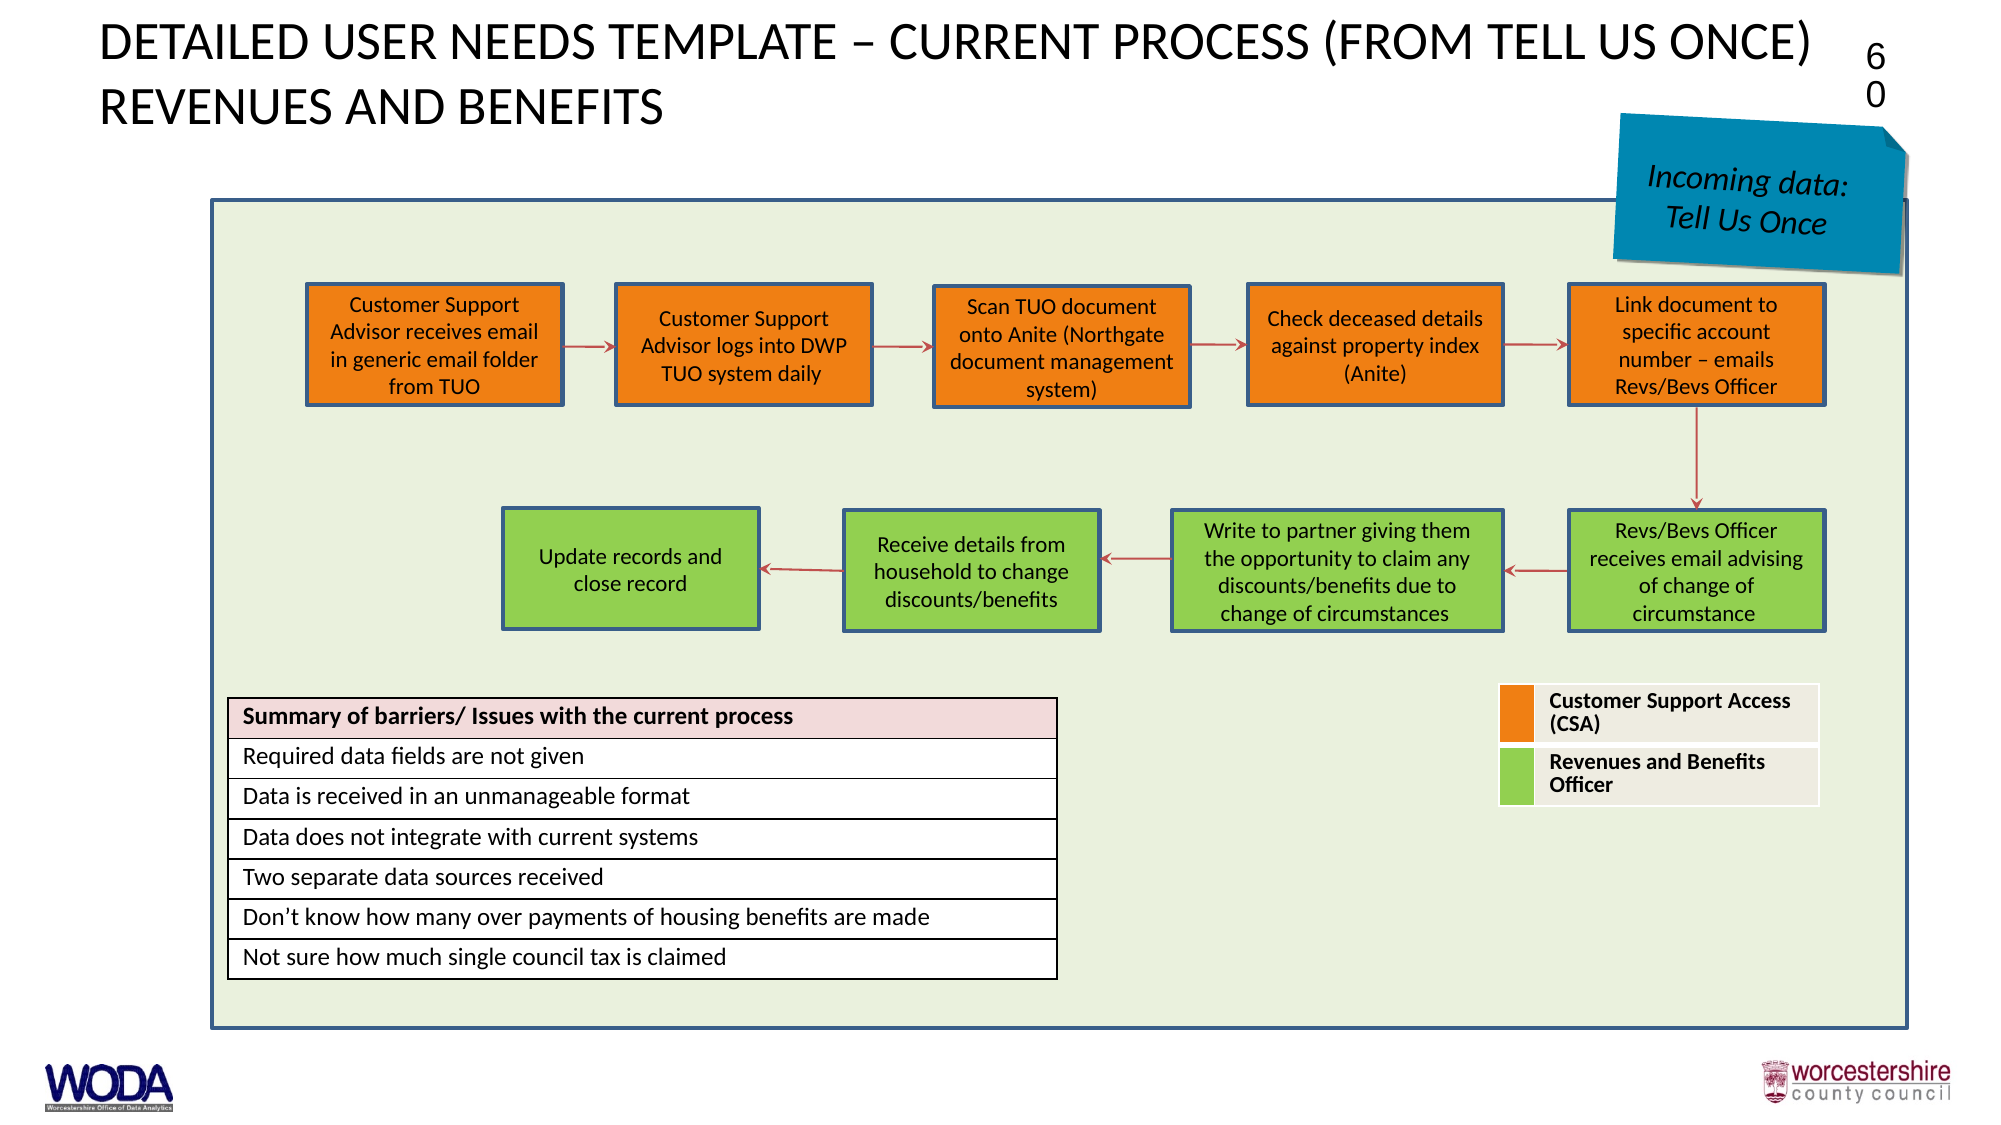

# DETAILED USER NEEDS TEMPLATE – CURRENT PROCESS (FROM TELL US ONCE) REVENUES AND BENEFITS
Incoming data:
Tell Us Once
Customer Support Advisor receives email in generic email folder from TUO
Customer Support Advisor logs into DWP TUO system daily
Check deceased details against property index (Anite)
Link document to specific account number – emails Revs/Bevs Officer
Scan TUO document onto Anite (Northgate document management system)
Update records and close record
Receive details from household to change discounts/benefits
Write to partner giving them the opportunity to claim any discounts/benefits due to change of circumstances
Revs/Bevs Officer receives email advising of change of circumstance
| | Customer Support Access (CSA) |
| --- | --- |
| | Revenues and Benefits Officer |
| Summary of barriers/ Issues with the current process |
| --- |
| Required data fields are not given |
| Data is received in an unmanageable format |
| Data does not integrate with current systems |
| Two separate data sources received |
| Don’t know how many over payments of housing benefits are made |
| Not sure how much single council tax is claimed |